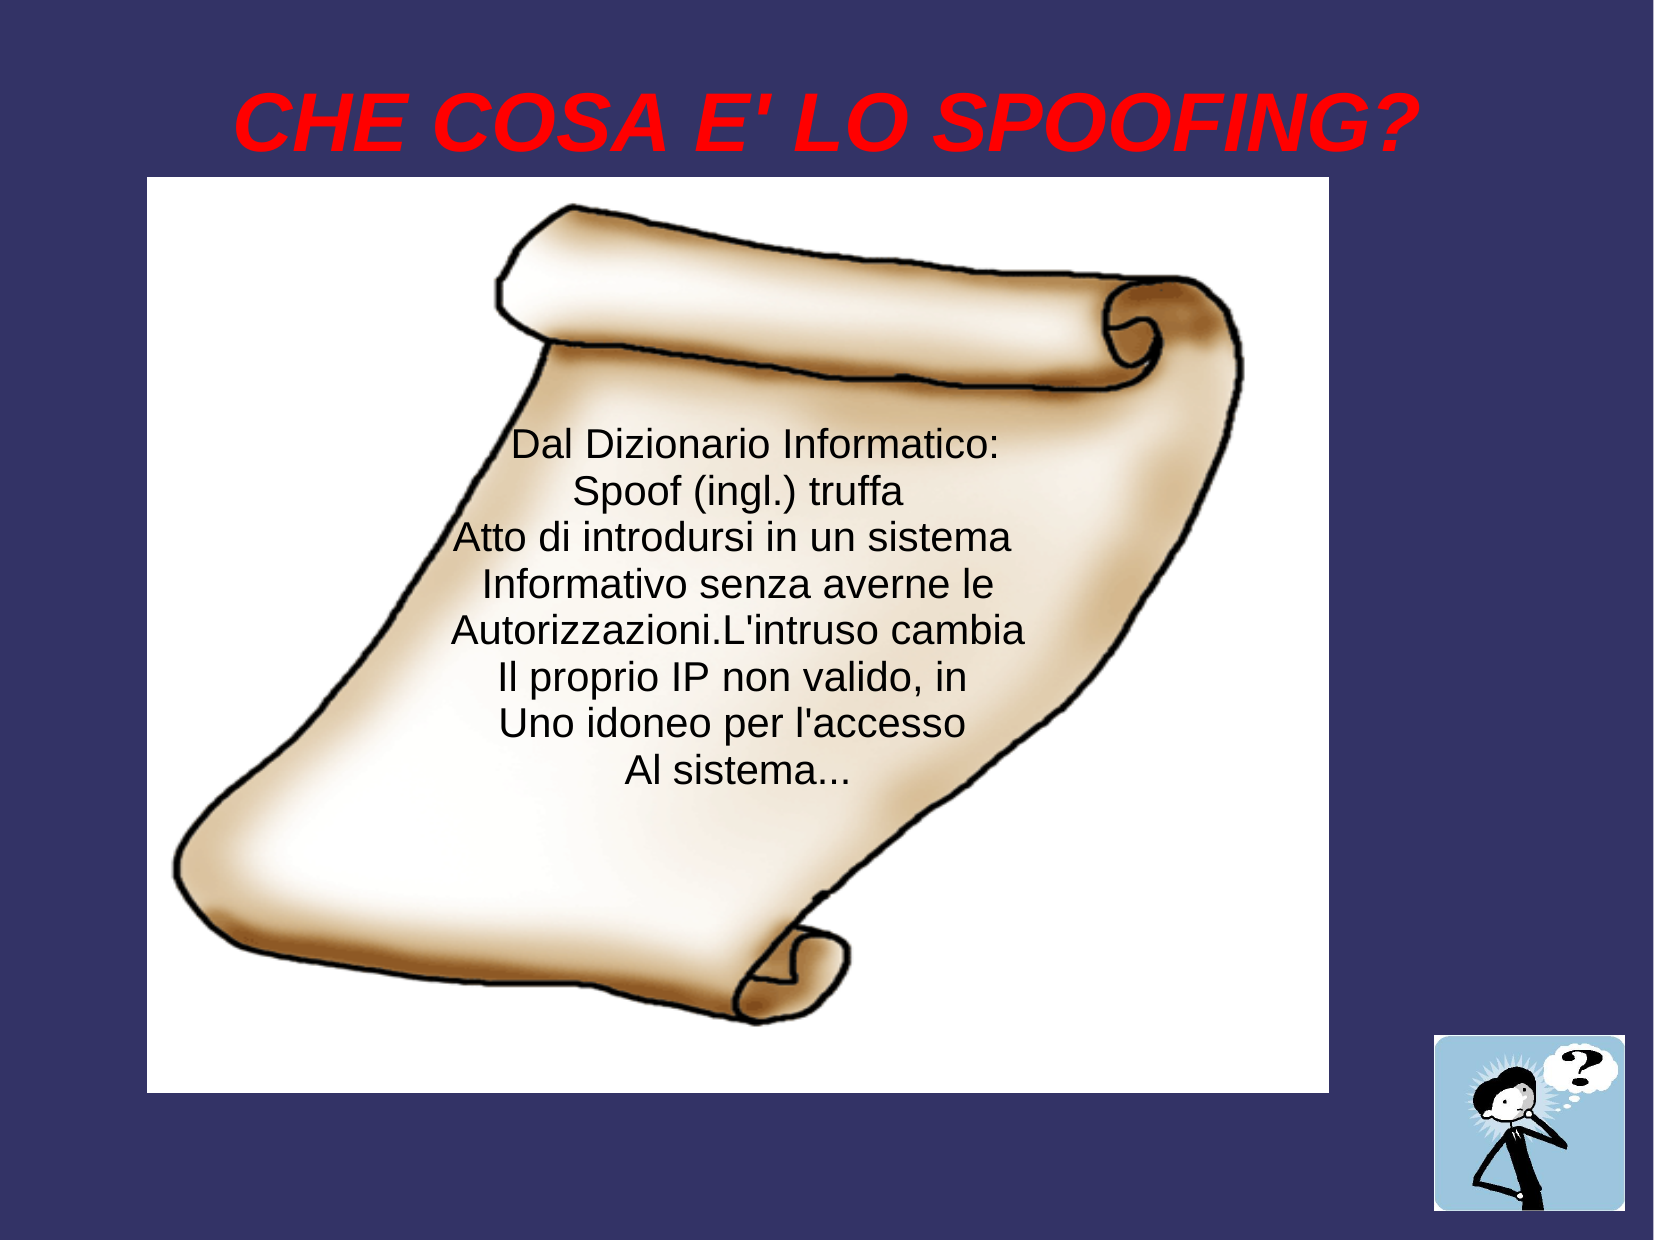

# CHE COSA E' LO SPOOFING?
 Dal Dizionario Informatico:
Spoof (ingl.) truffa
Atto di introdursi in un sistema
Informativo senza averne le
Autorizzazioni.L'intruso cambia
Il proprio IP non valido, in
Uno idoneo per l'accesso
Al sistema...